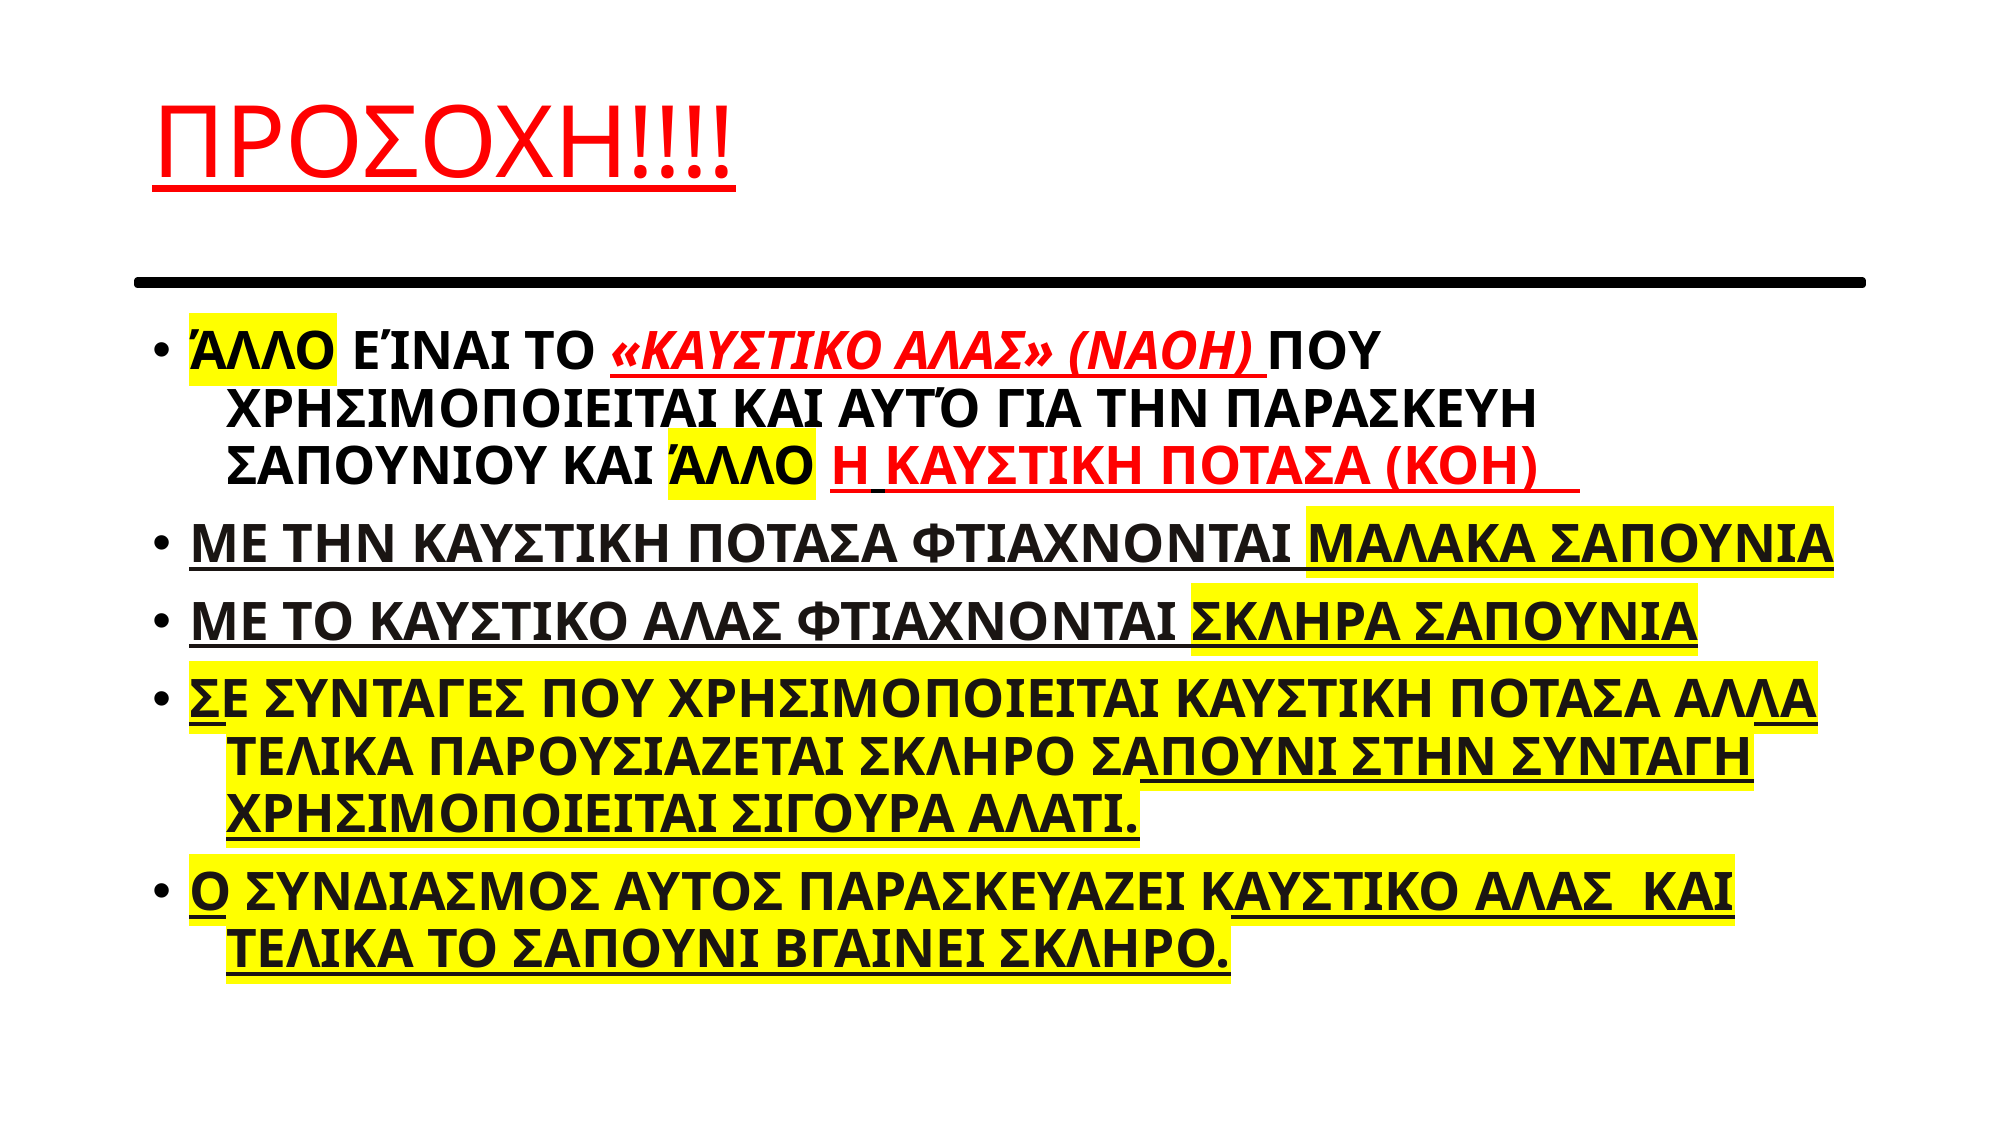

# ΠΡΟΣΟΧΗ!!!!
ΆΛΛΟ ΕΊΝΑΙ ΤΟ «ΚΑΥΣΤΙΚΟ ΑΛΑΣ» (NAOH) ΠΟΥ ΧΡΗΣΙΜΟΠΟΙΕΙΤΑΙ ΚΑΙ ΑΥΤΌ ΓΙΑ ΤΗΝ ΠΑΡΑΣΚΕΥΗ ΣΑΠΟΥΝΙΟΥ ΚΑΙ ΆΛΛΟ Η ΚΑΥΣΤΙΚΗ ΠΟΤΑΣΑ (KOH)
ΜΕ ΤΗΝ ΚΑΥΣΤΙΚΗ ΠΟΤΑΣΑ ΦΤΙΑΧΝΟΝΤΑΙ ΜΑΛΑΚΑ ΣΑΠΟΥΝΙΑ
ΜΕ ΤΟ ΚΑΥΣΤΙΚΟ ΑΛΑΣ ΦΤΙΑΧΝΟΝΤΑΙ ΣΚΛΗΡΑ ΣΑΠΟΥΝΙΑ
ΣΕ ΣΥΝΤΑΓΕΣ ΠΟΥ ΧΡΗΣΙΜΟΠΟΙΕΙΤΑΙ ΚΑΥΣΤΙΚΗ ΠΟΤΑΣΑ ΑΛΛΑ ΤΕΛΙΚΑ ΠΑΡΟΥΣΙΑΖΕΤΑΙ ΣΚΛΗΡΟ ΣΑΠΟΥΝΙ ΣΤΗΝ ΣΥΝΤΑΓΗ ΧΡΗΣΙΜΟΠΟΙΕΙΤΑΙ ΣΙΓΟΥΡΑ ΑΛΑΤΙ.
Ο ΣΥΝΔΙΑΣΜΟΣ ΑΥΤΟΣ ΠΑΡΑΣΚΕΥΑΖΕΙ ΚΑΥΣΤΙΚΟ ΑΛΑΣ ΚΑΙ ΤΕΛΙΚΑ ΤΟ ΣΑΠΟΥΝΙ ΒΓΑΙΝΕΙ ΣΚΛΗΡΟ.